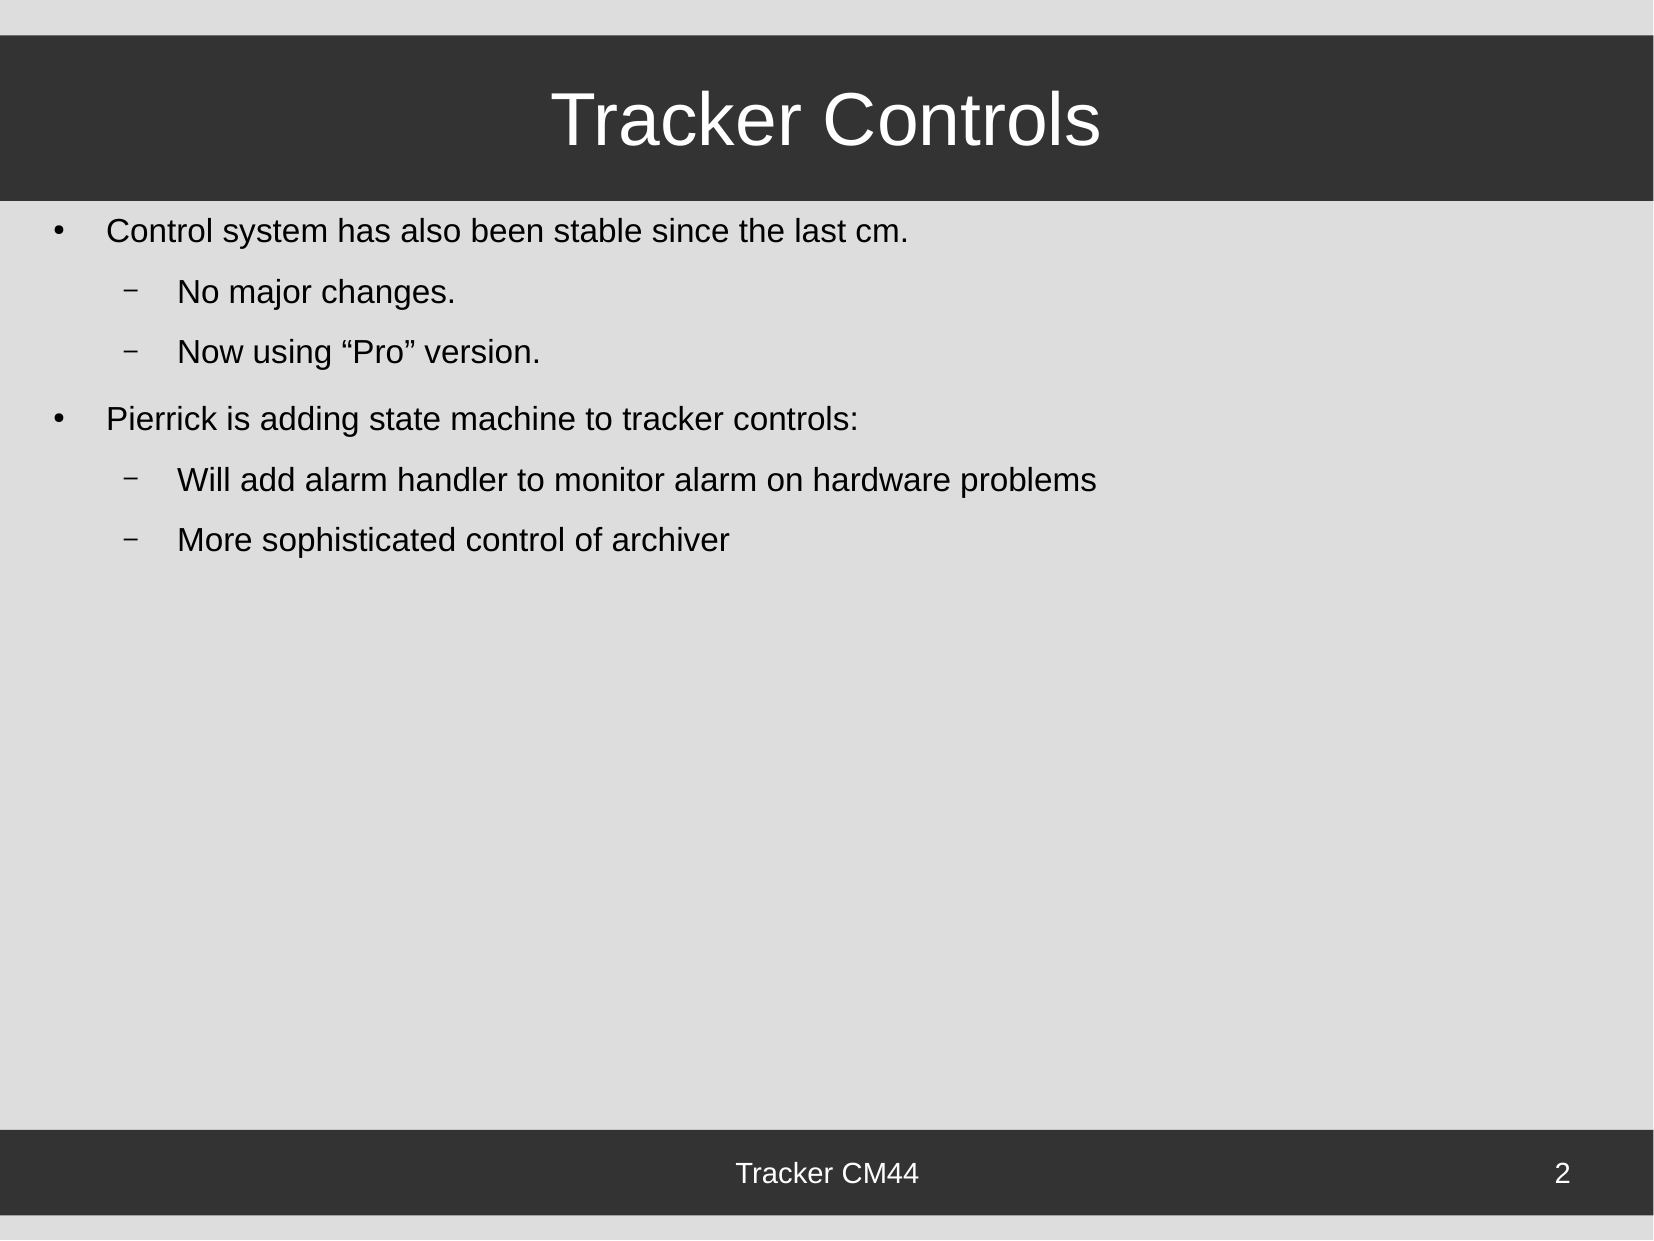

# Tracker Controls
Control system has also been stable since the last cm.
No major changes.
Now using “Pro” version.
Pierrick is adding state machine to tracker controls:
Will add alarm handler to monitor alarm on hardware problems
More sophisticated control of archiver
2